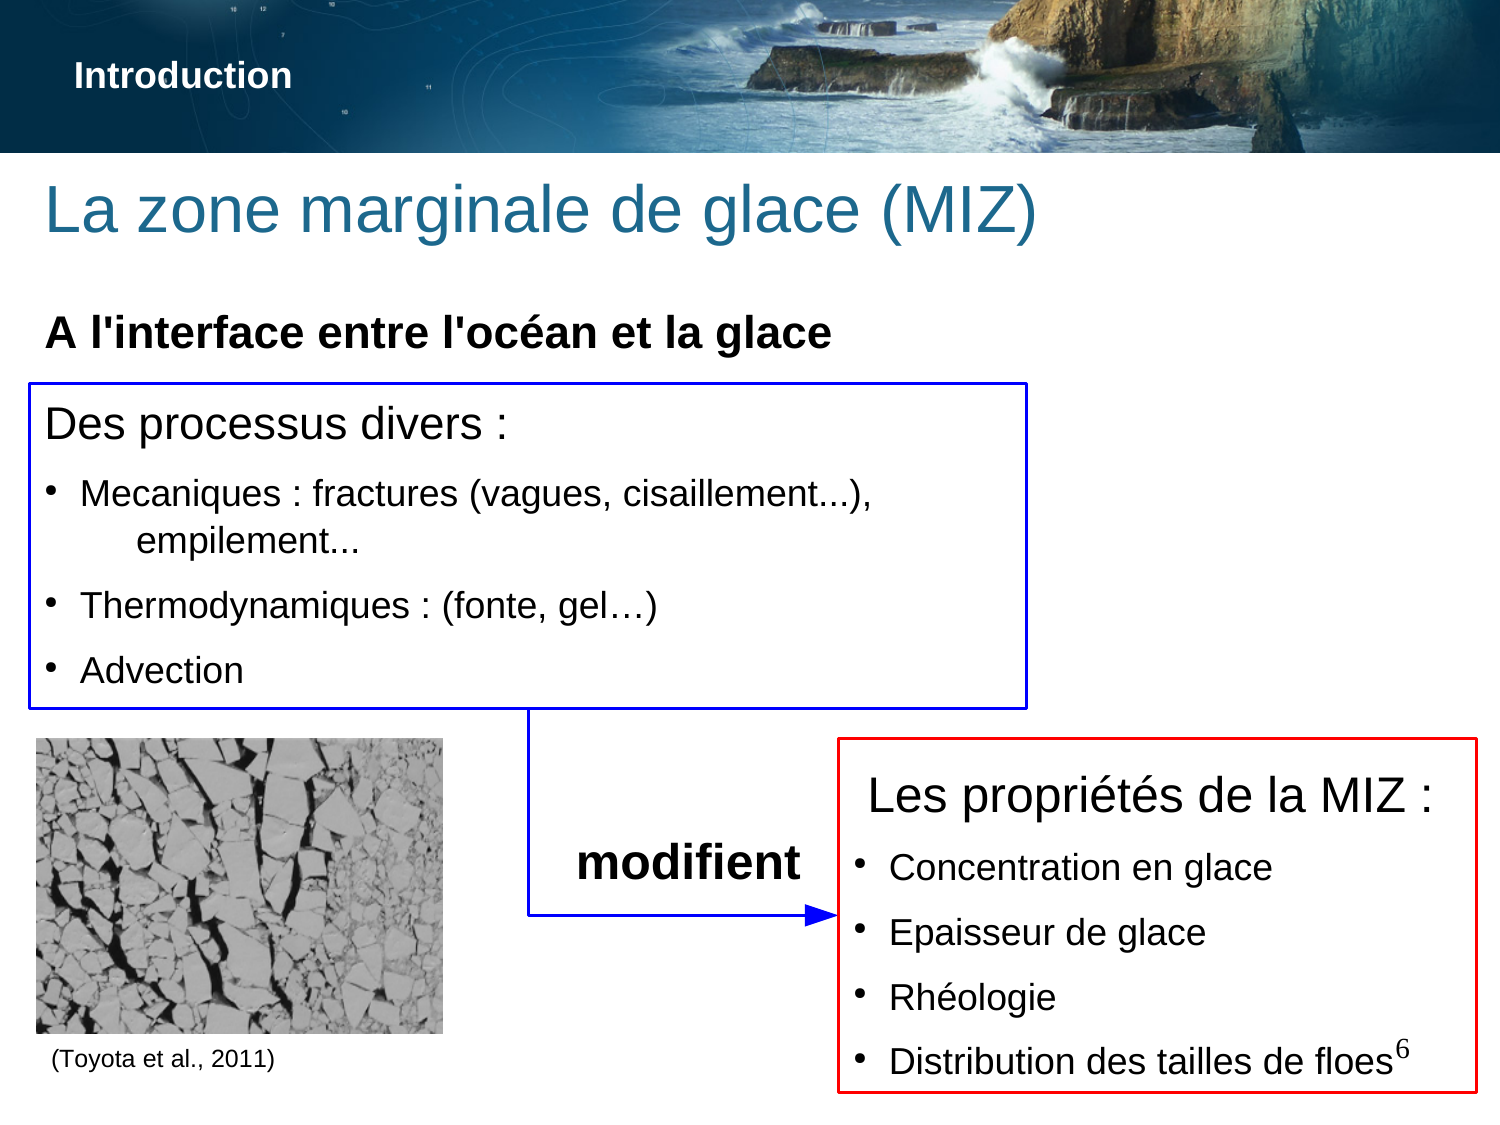

Introduction
# La zone marginale de glace (MIZ)
A l'interface entre l'océan et la glace
Des processus divers :
Mecaniques : fractures (vagues, cisaillement...), empilement...
Thermodynamiques : (fonte, gel…)
Advection
 Les propriétés de la MIZ :
Concentration en glace
Epaisseur de glace
Rhéologie
Distribution des tailles de floes
modifient
6
(Toyota et al., 2011)